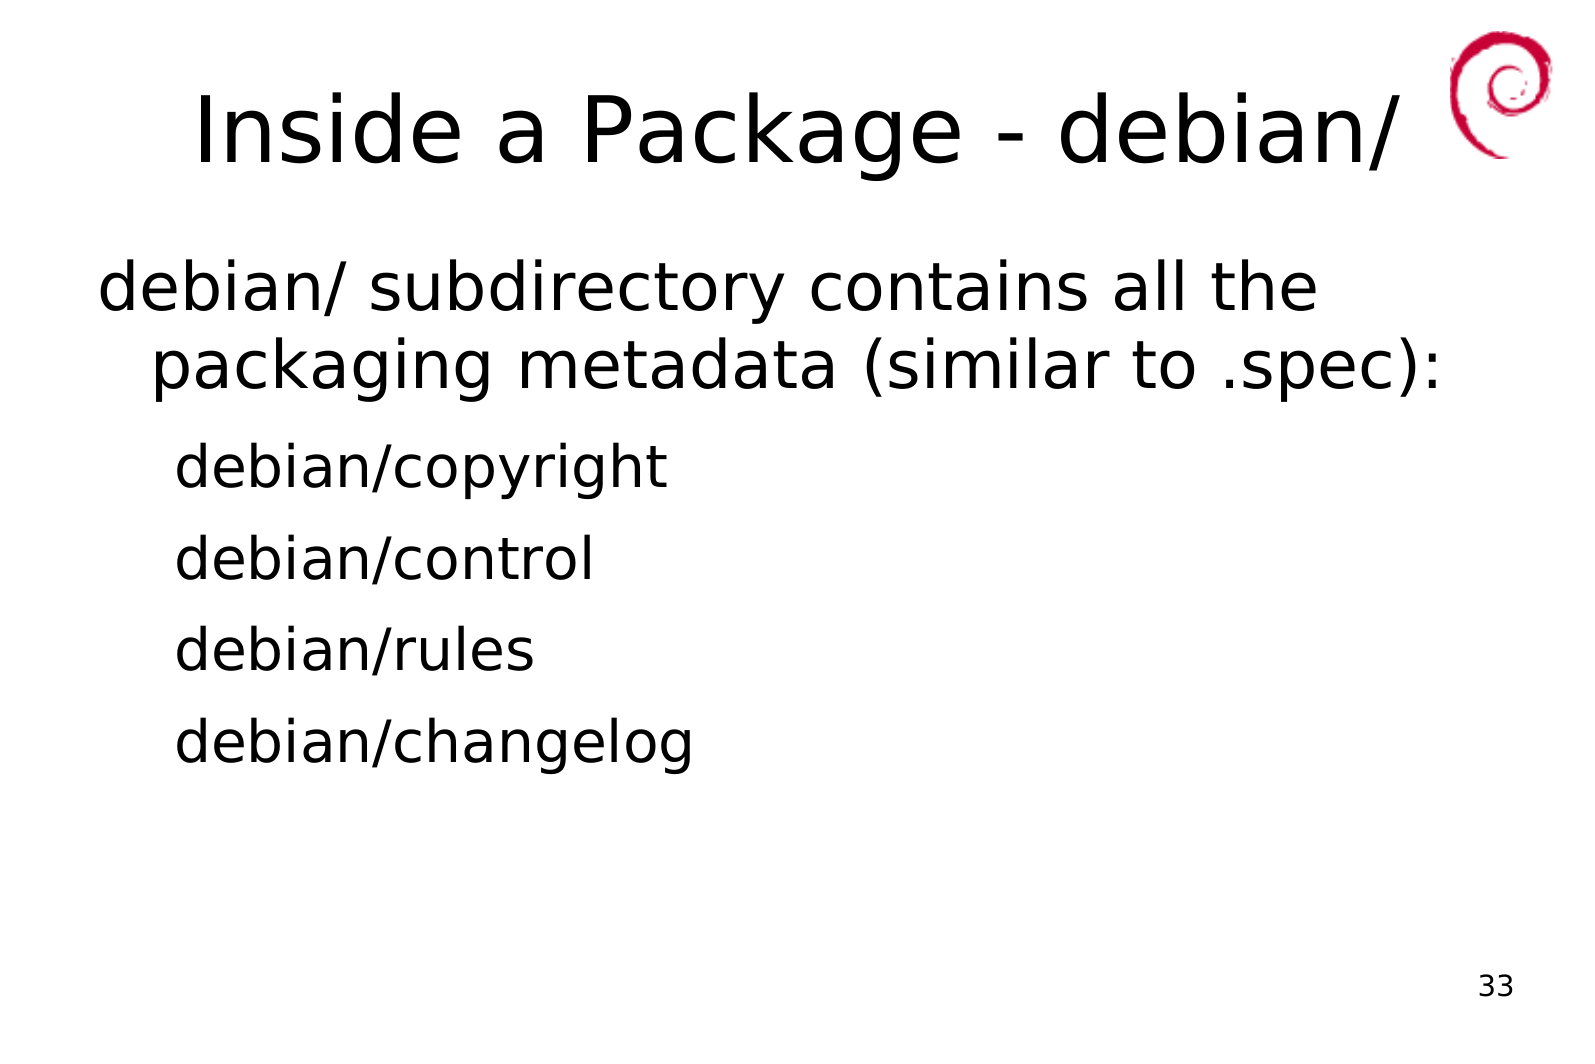

# Inside a Package - debian/
debian/ subdirectory contains all the packaging metadata (similar to .spec):
debian/copyright
debian/control
debian/rules
debian/changelog
33